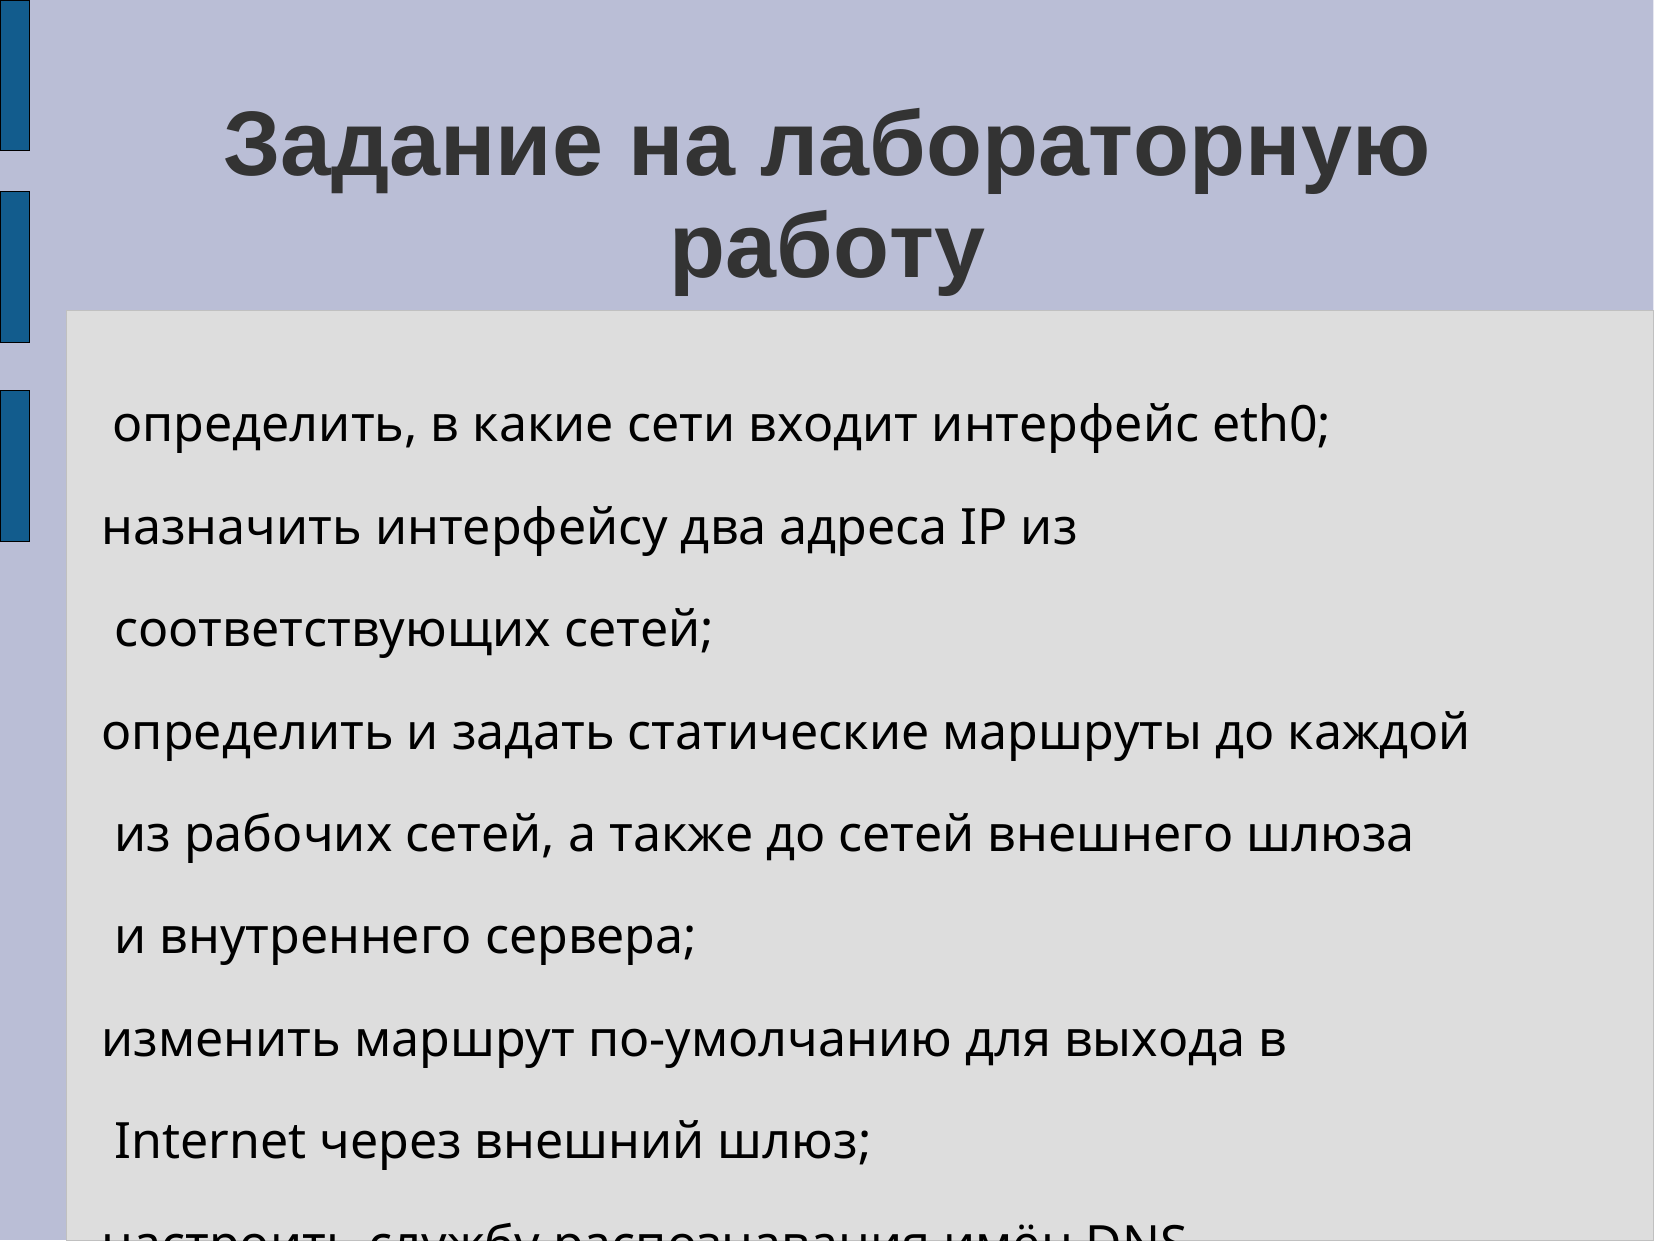

# Задание на лабораторную работу
 определить, в какие сети входит интерфейс eth0;
 назначить интерфейсу два адреса IP из
 соответствующих сетей;
 определить и задать статические маршруты до каждой
 из рабочих сетей, а также до сетей внешнего шлюза
 и внутреннего сервера;
 изменить маршрут по-умолчанию для выхода в
 Internet через внешний шлюз;
 настроить службу распознавания имён DNS.